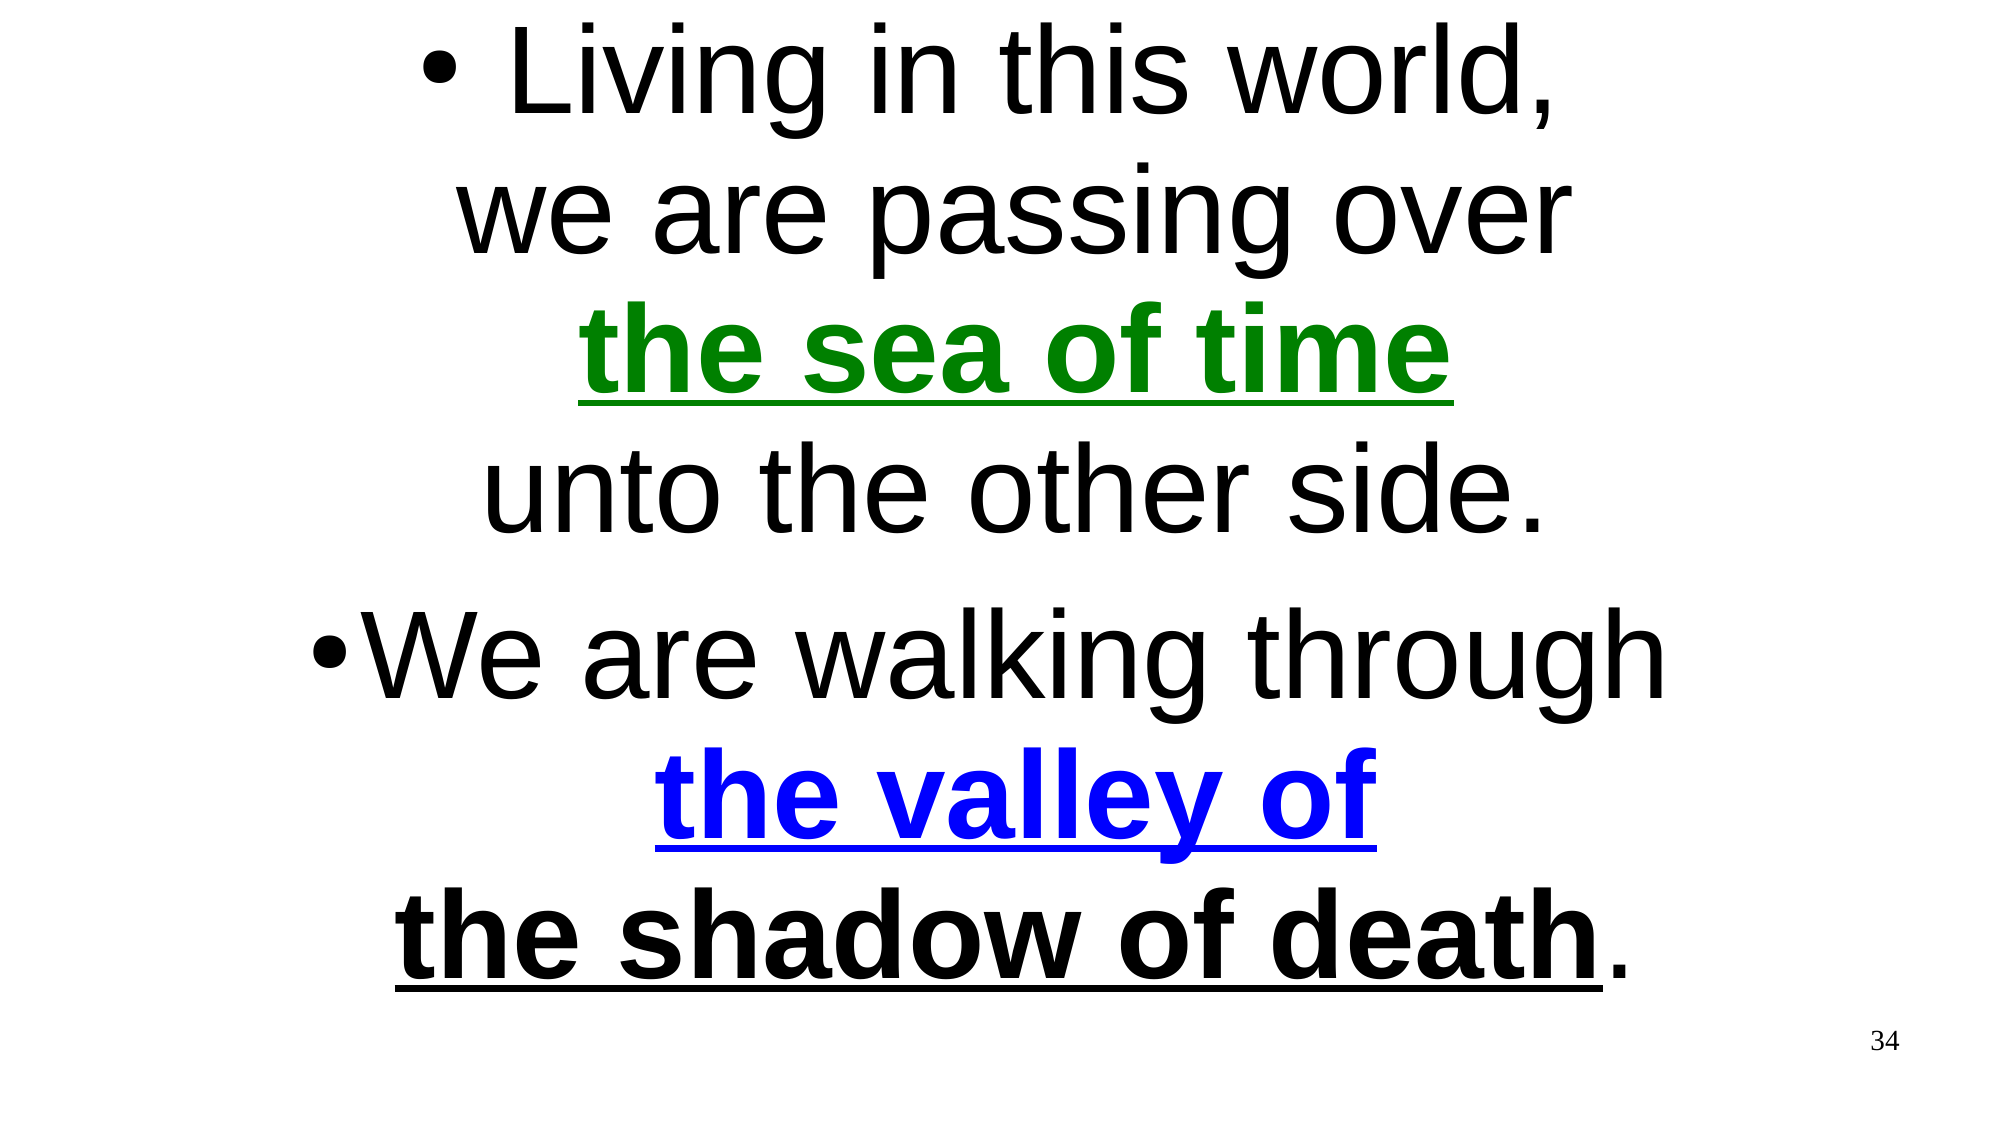

# Living in this world, we are passing over the sea of time unto the other side.
We are walking through
the valley of
the shadow of death.
34